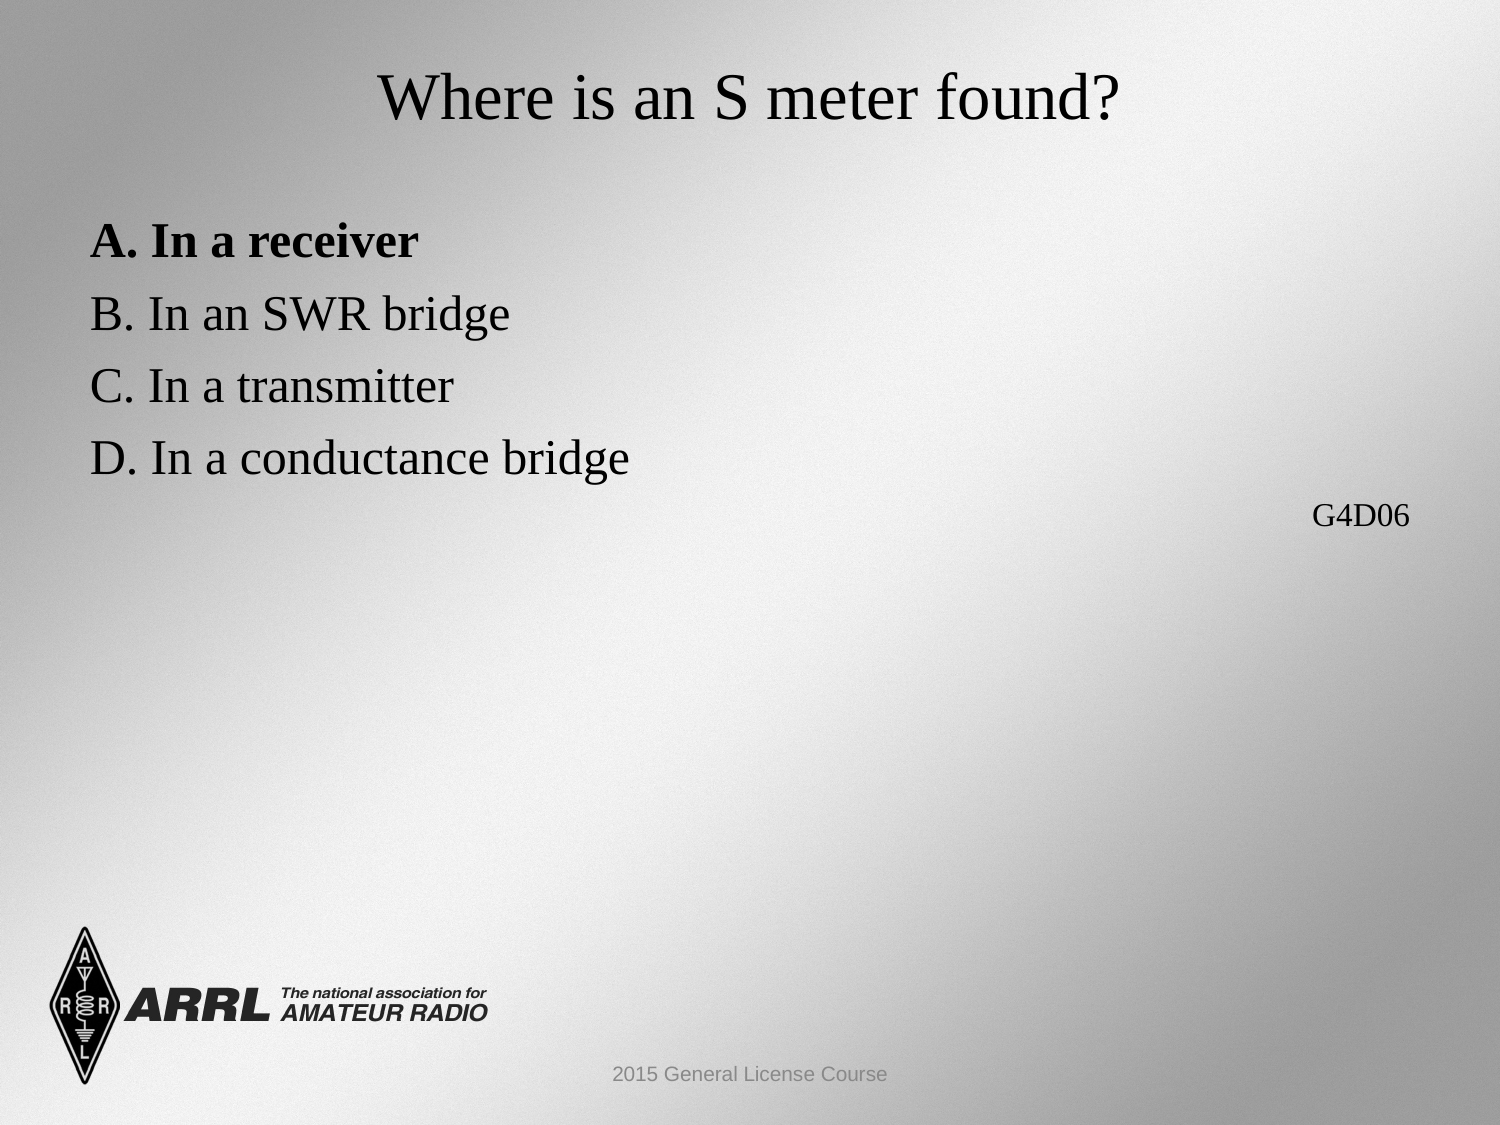

# Where is an S meter found?
A. In a receiver
B. In an SWR bridge
C. In a transmitter
D. In a conductance bridge
 G4D06
2015 General License Course